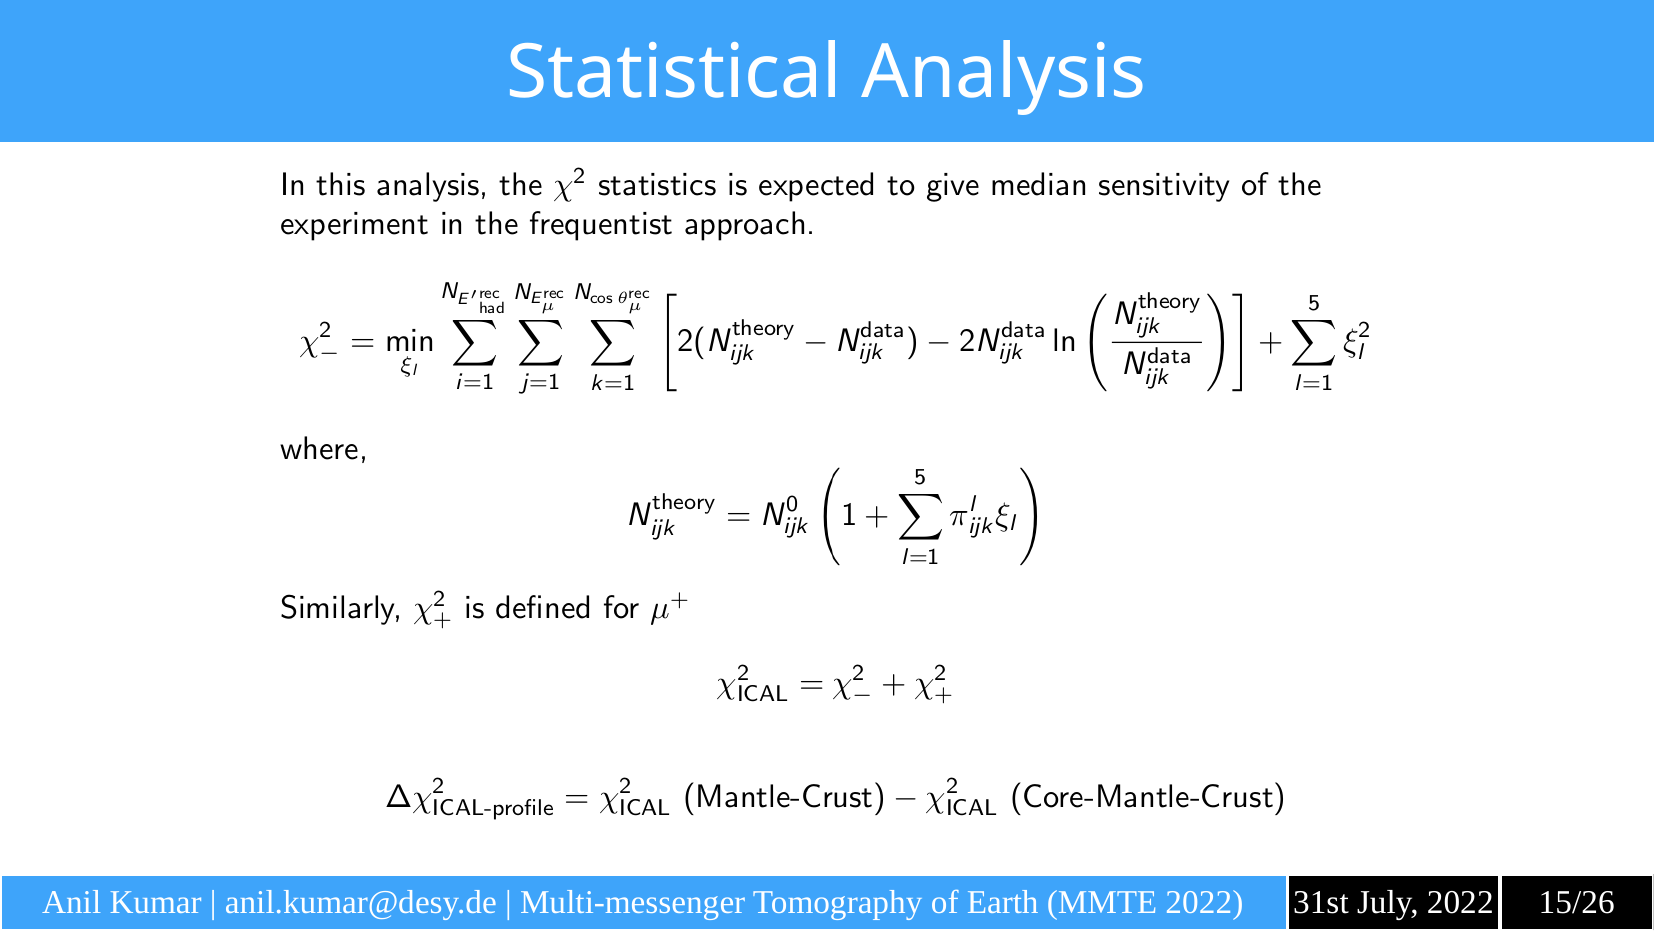

# Statistical Analysis
Anil Kumar | anil.kumar@desy.de | Multi-messenger Tomography of Earth (MMTE 2022)
15